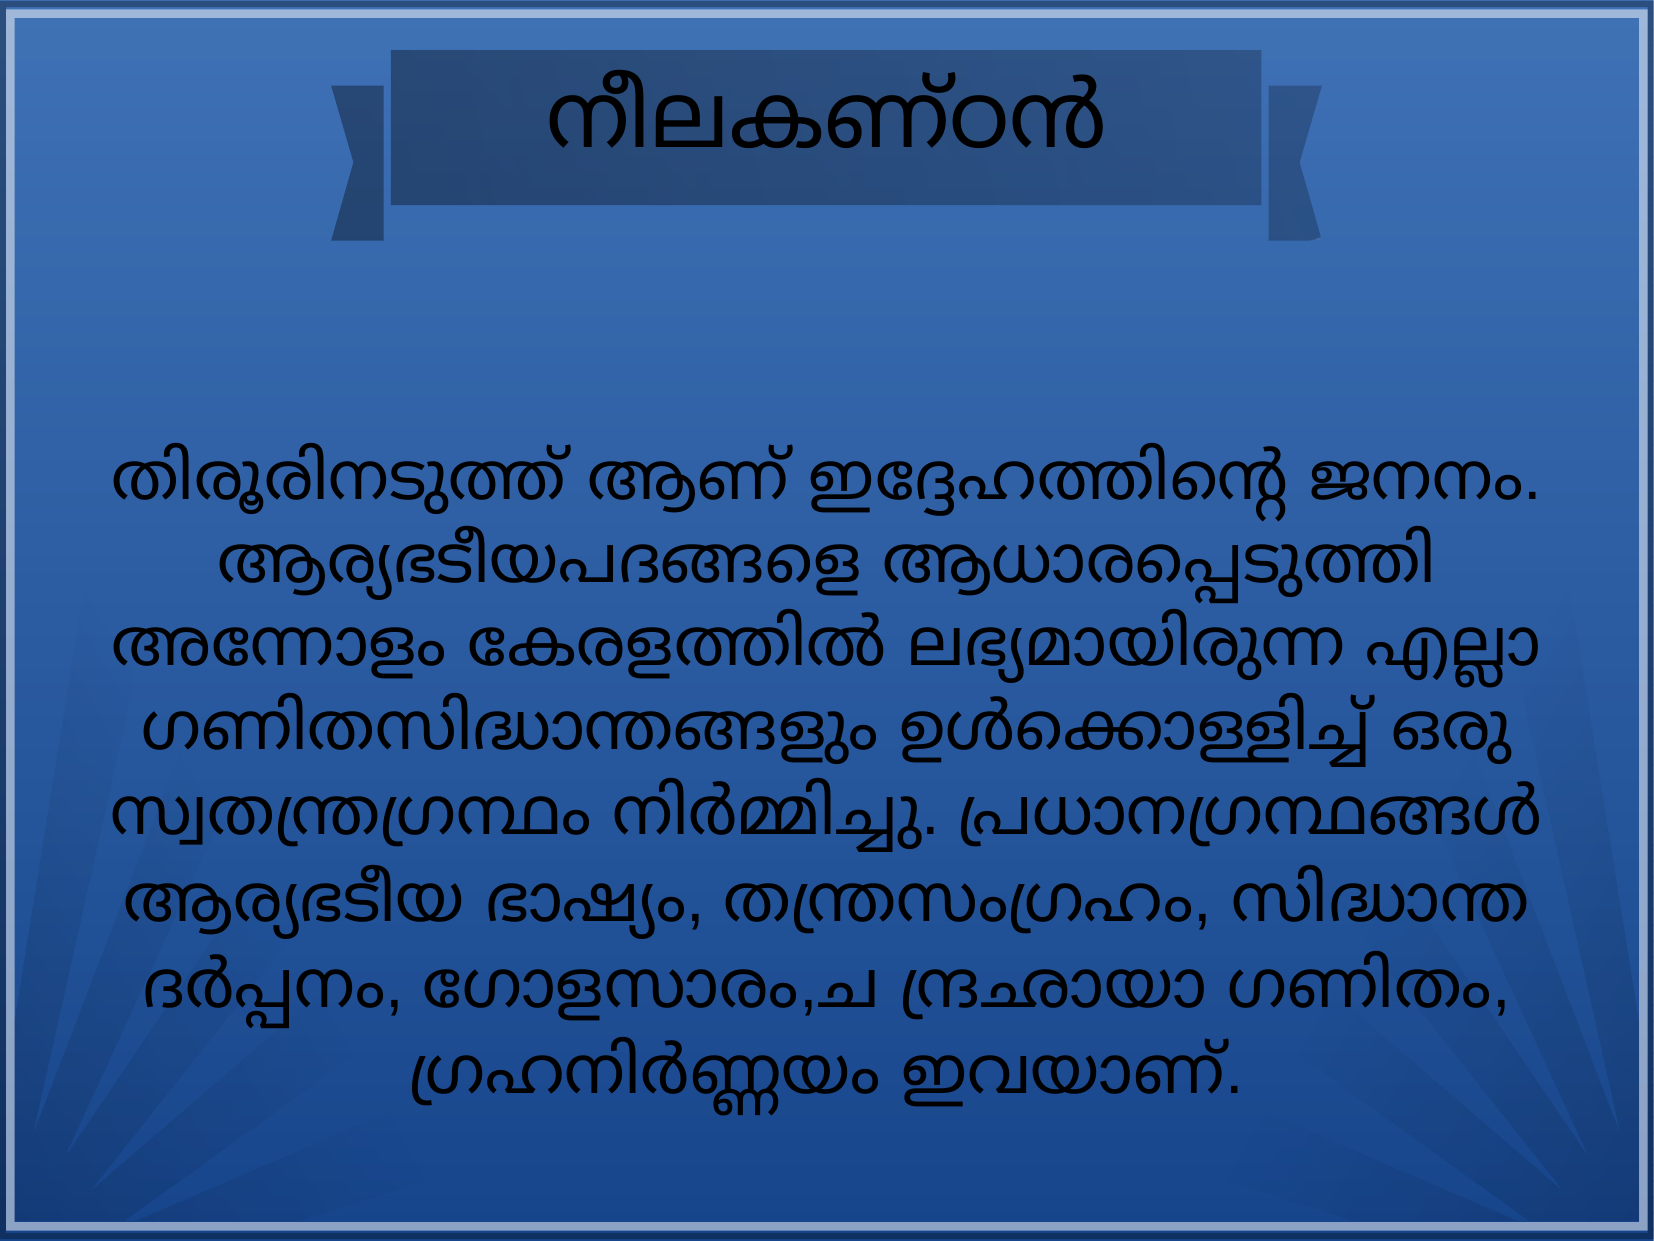

# നീലകണ്ഠൻ
തിരൂരിനടുത്ത് ആണ് ഇദ്ദേഹത്തിന്റെ ജനനം. ആര്യഭടീയപദങ്ങളെ ആധാരപ്പെടുത്തി അന്നോളം കേരളത്തിൽ ലഭ്യമായിരുന്ന എല്ലാ ഗണിതസിദ്ധാന്തങ്ങളും ഉൾക്കൊള്ളിച്ച് ഒരു സ്വതന്ത്രഗ്രന്ഥം നിർമ്മിച്ചു. പ്രധാനഗ്രന്ഥങ്ങൾ ആര്യഭടീയ ഭാഷ്യം, തന്ത്രസംഗ്രഹം, സിദ്ധാന്ത ദർപ്പനം, ഗോളസാരം,ച ന്ദ്രഛായാ ഗണിതം, ഗ്രഹനിർണ്ണയം ഇവയാണ്.